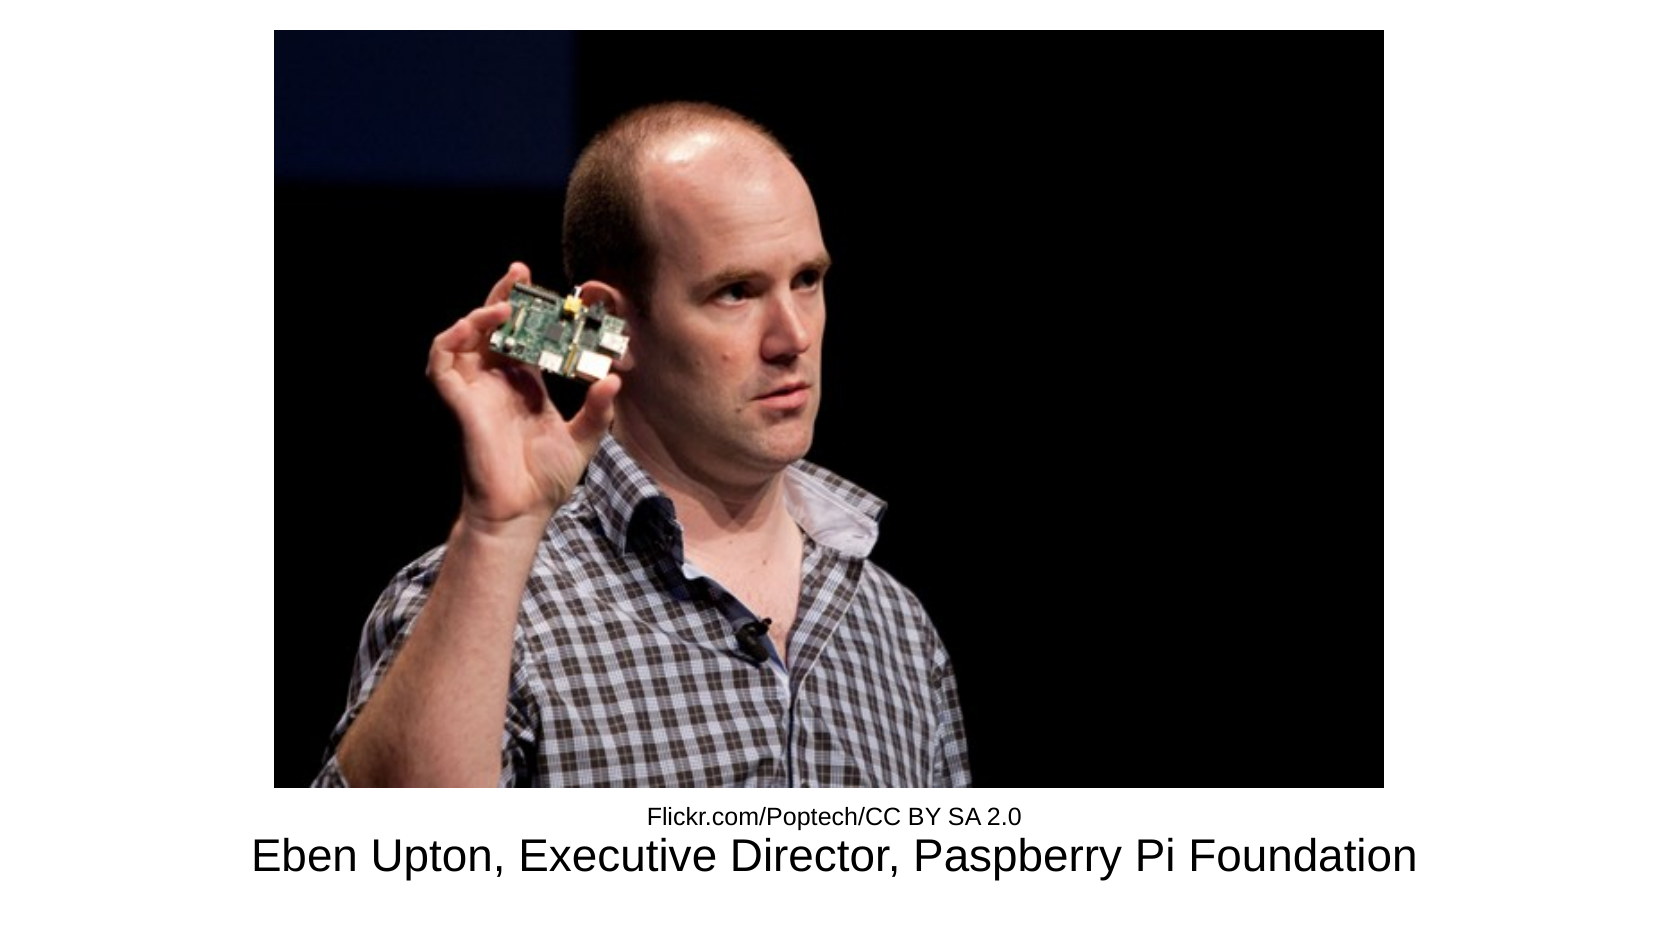

# Flickr.com/Poptech/CC BY SA 2.0 Eben Upton, Executive Director, Paspberry Pi Foundation